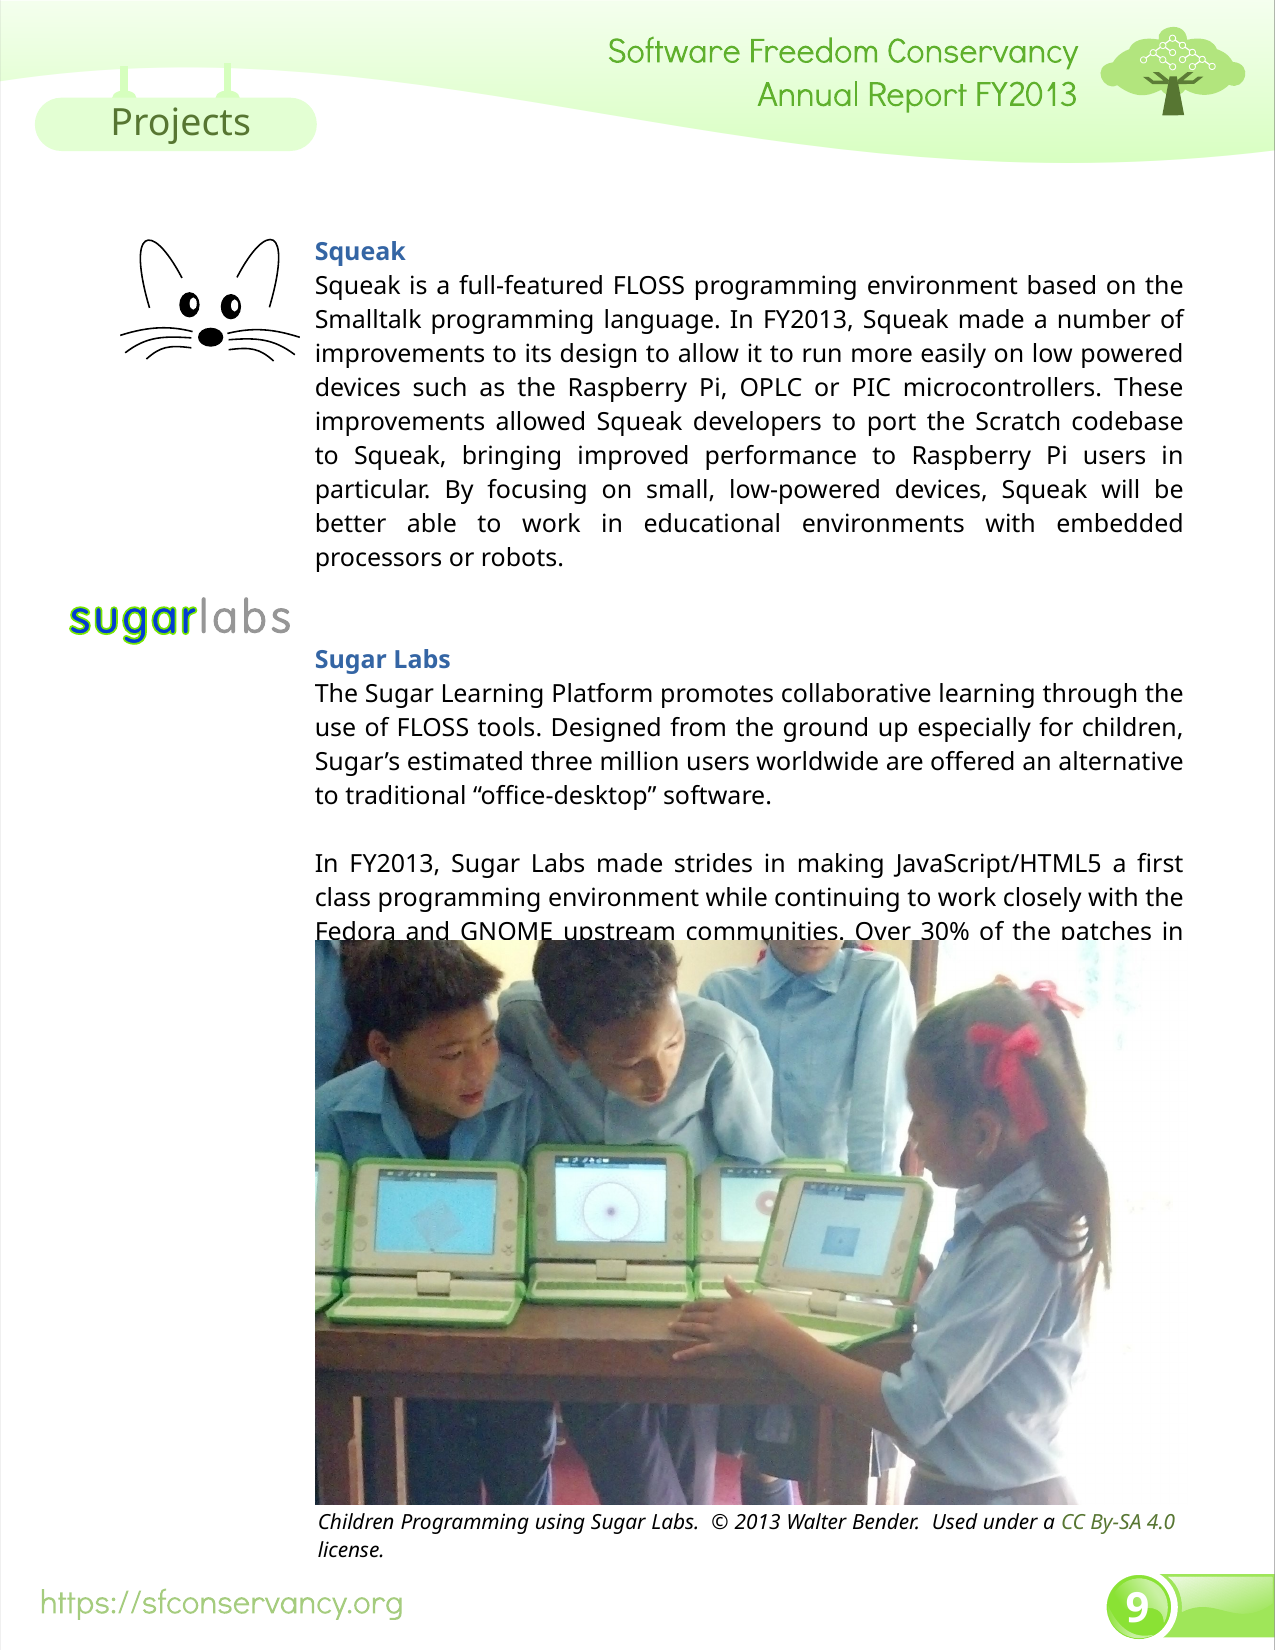

Projects
Squeak
Squeak is a full-featured FLOSS programming environment based on the Smalltalk programming language. In FY2013, Squeak made a number of improvements to its design to allow it to run more easily on low powered devices such as the Raspberry Pi, OPLC or PIC microcontrollers. These improvements allowed Squeak developers to port the Scratch codebase to Squeak, bringing improved performance to Raspberry Pi users in particular. By focusing on small, low-powered devices, Squeak will be better able to work in educational environments with embedded processors or robots.
Sugar Labs
The Sugar Learning Platform promotes collaborative learning through the use of FLOSS tools. Designed from the ground up especially for children, Sugar’s estimated three million users worldwide are offered an alternative to traditional “office-desktop” software.
In FY2013, Sugar Labs made strides in making JavaScript/HTML5 a first class programming environment while continuing to work closely with the Fedora and GNOME upstream communities. Over 30% of the patches in their newest release come directly from Sugar users: the children themselves.
Children Programming using Sugar Labs. © 2013 Walter Bender. Used under a CC By-SA 4.0 license.